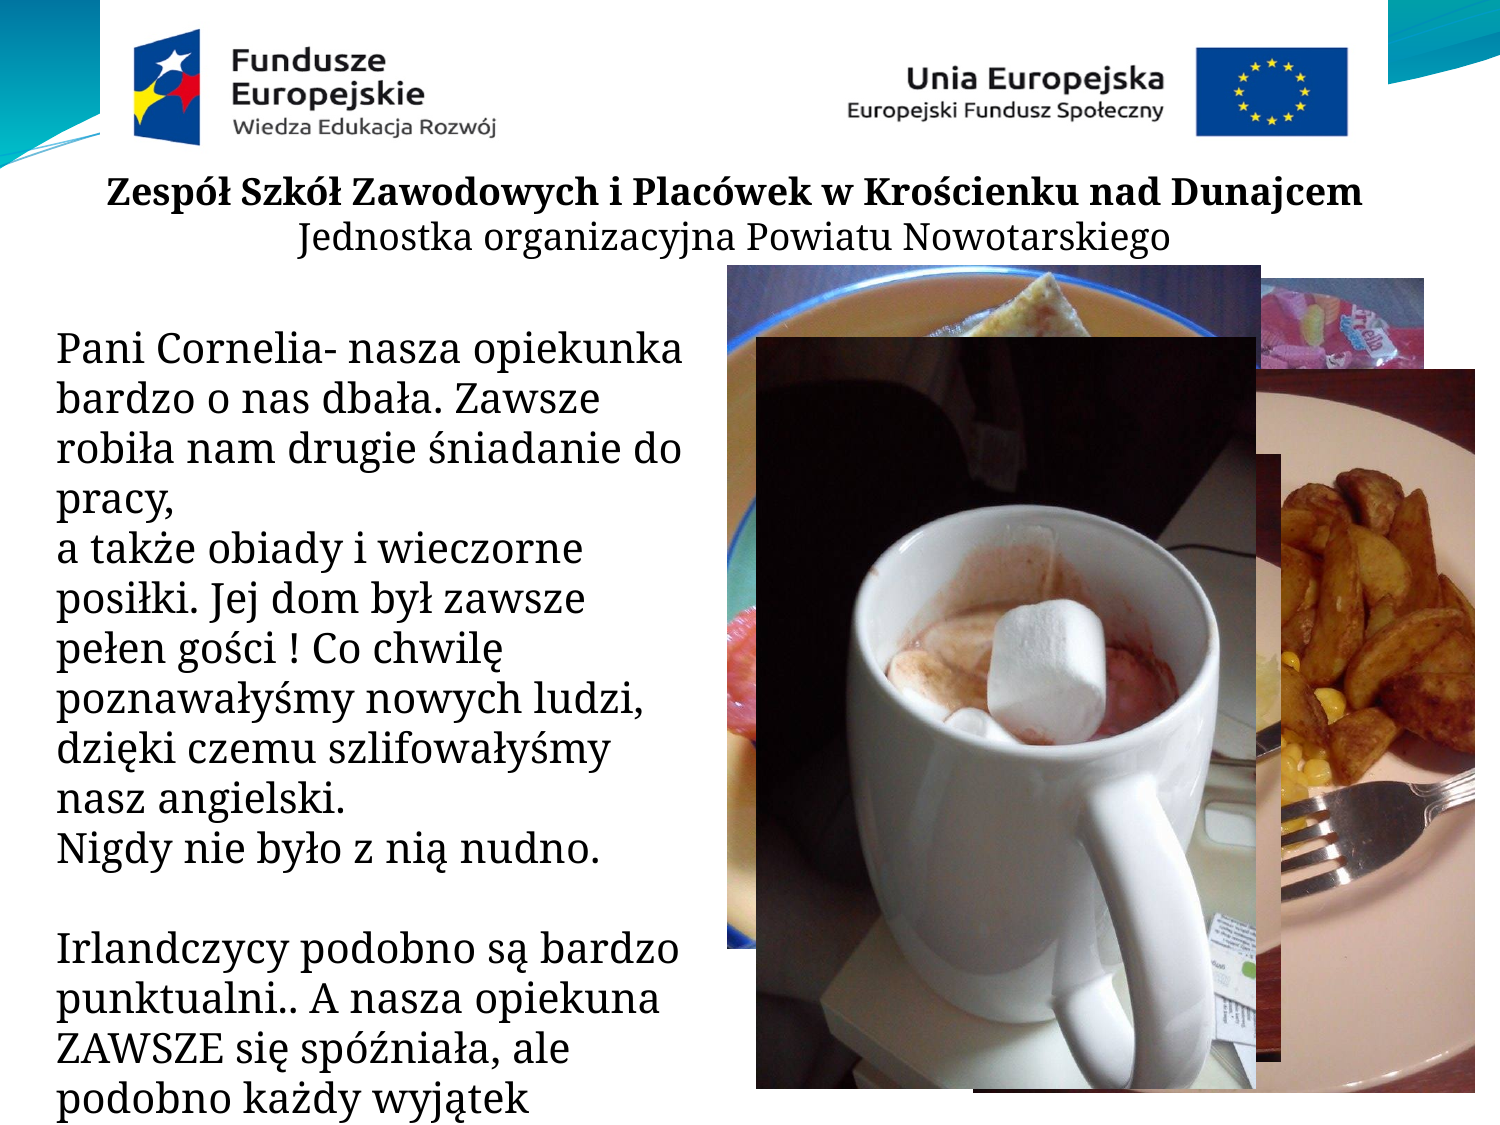

Zespół Szkół Zawodowych i Placówek w Krościenku nad Dunajcem
Jednostka organizacyjna Powiatu Nowotarskiego
Pani Cornelia- nasza opiekunka bardzo o nas dbała. Zawsze robiła nam drugie śniadanie do pracy,
a także obiady i wieczorne posiłki. Jej dom był zawsze pełen gości ! Co chwilę poznawałyśmy nowych ludzi, dzięki czemu szlifowałyśmy nasz angielski.
Nigdy nie było z nią nudno.
Irlandczycy podobno są bardzo punktualni.. A nasza opiekuna ZAWSZE się spóźniała, ale podobno każdy wyjątek potwierdza regułę.